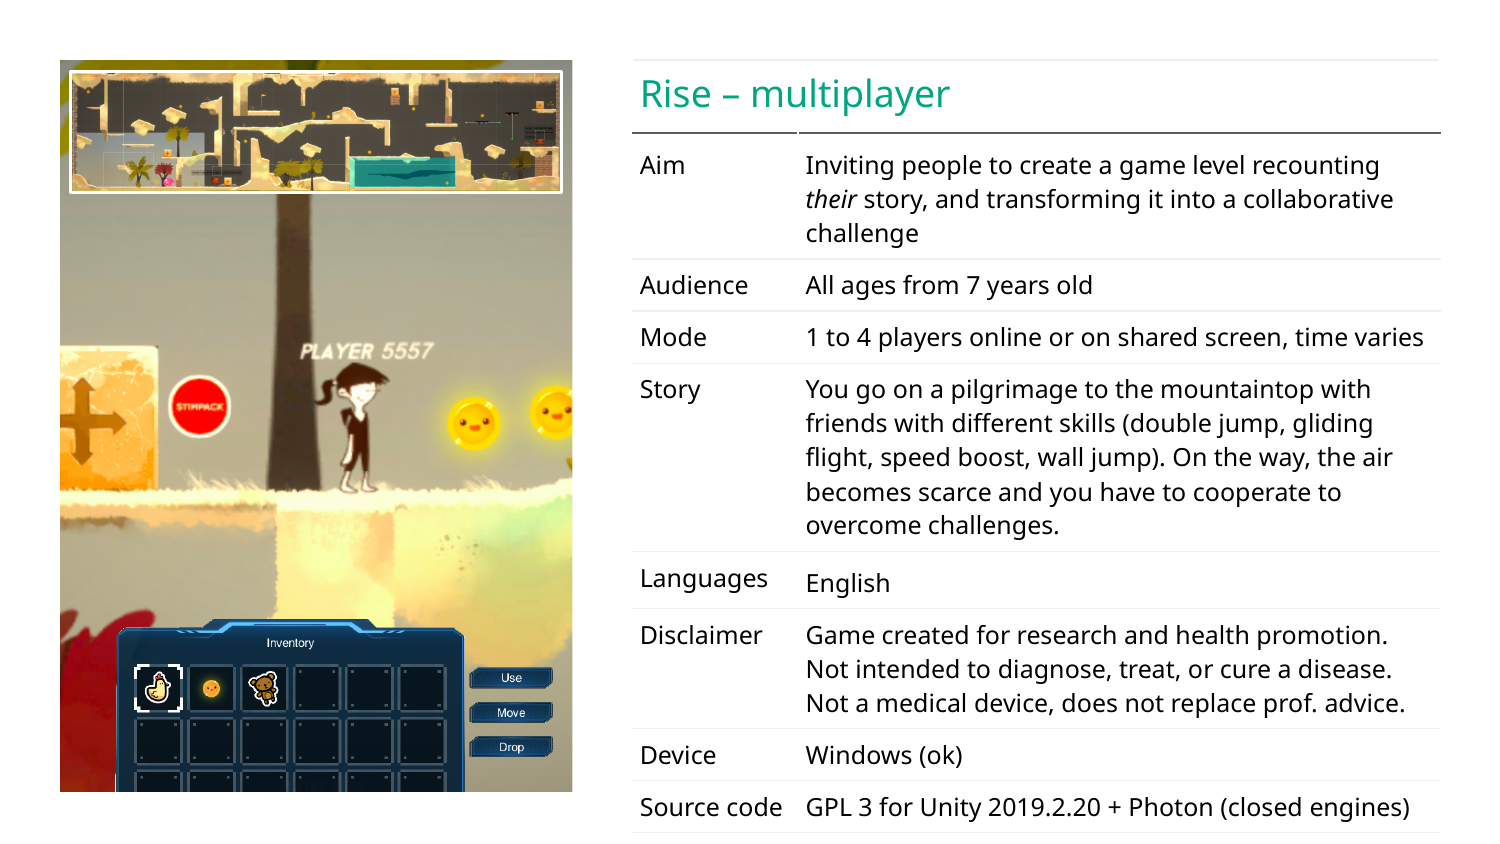

| Rise – multiplayer | |
| --- | --- |
| Aim | Inviting people to create a game level recounting their story, and transforming it into a collaborative challenge |
| Audience | All ages from 7 years old |
| Mode | 1 to 4 players online or on shared screen, time varies |
| Story | You go on a pilgrimage to the mountaintop with friends with different skills (double jump, gliding flight, speed boost, wall jump). On the way, the air becomes scarce and you have to cooperate to overcome challenges. |
| Languages | English |
| Disclaimer | Game created for research and health promotion. Not intended to diagnose, treat, or cure a disease. Not a medical device, does not replace prof. advice. |
| Device | Windows (ok) |
| Source code | GPL 3 for Unity 2019.2.20 + Photon (closed engines) |
| Research | To do |
| Website | www.breathinggames.net/jeux/rise |